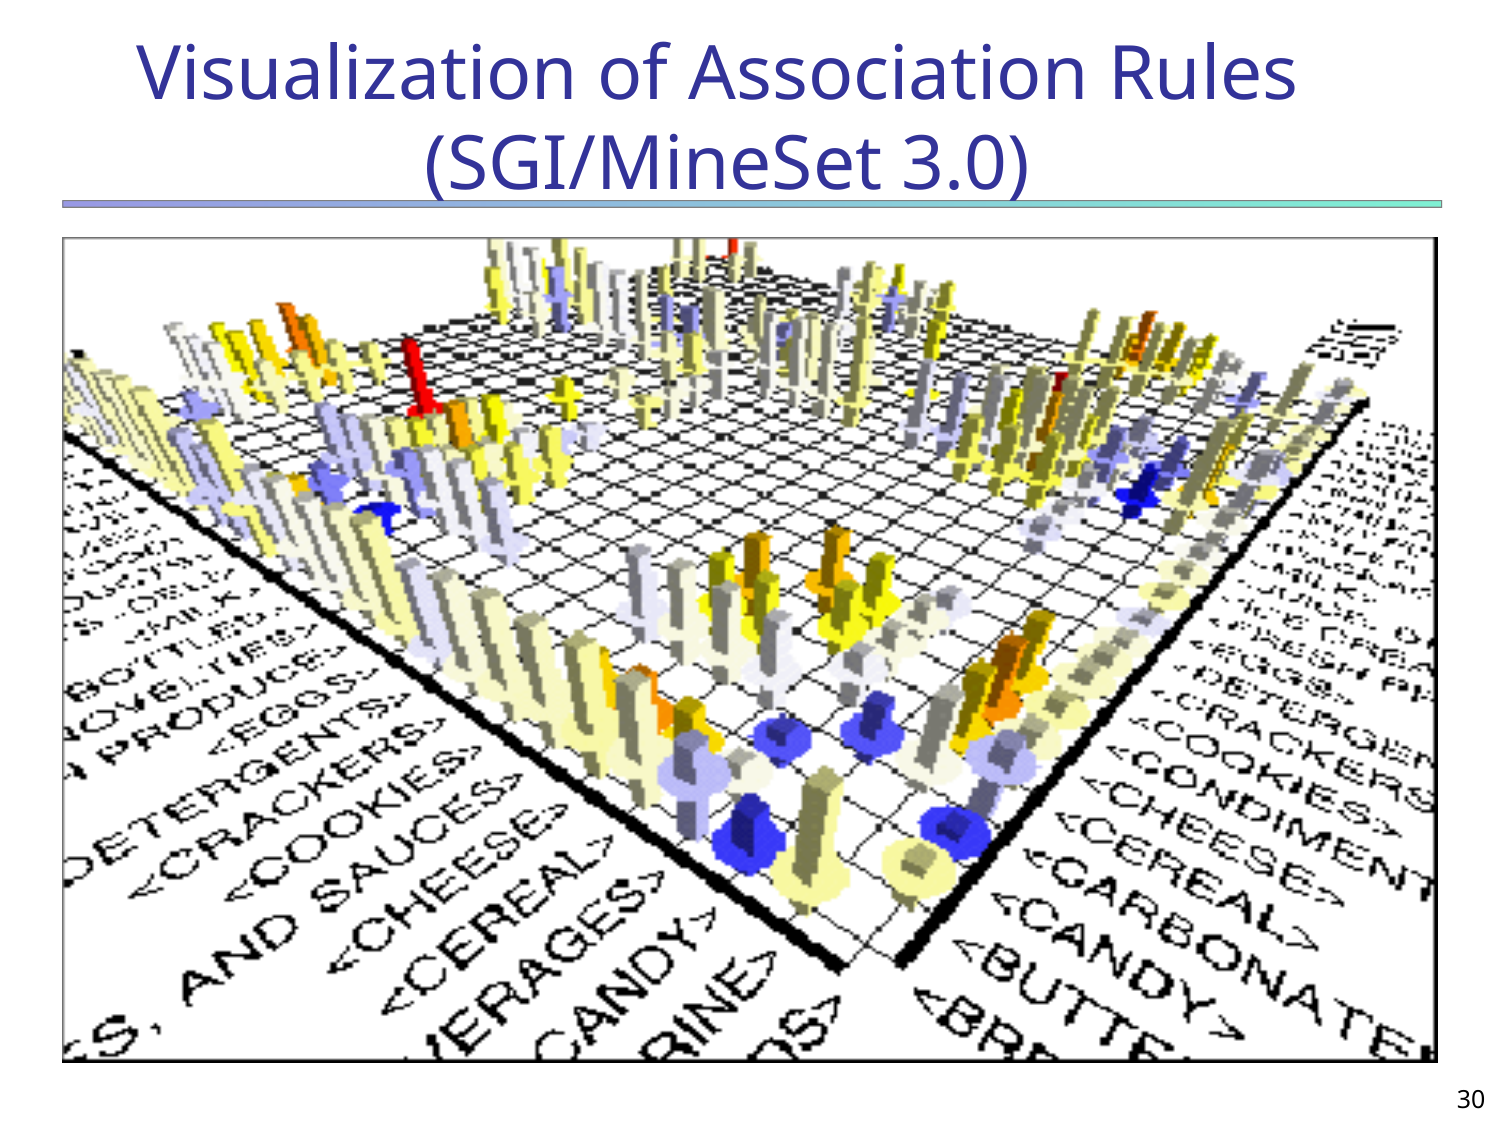

# Visualization of Association Rules (SGI/MineSet 3.0)